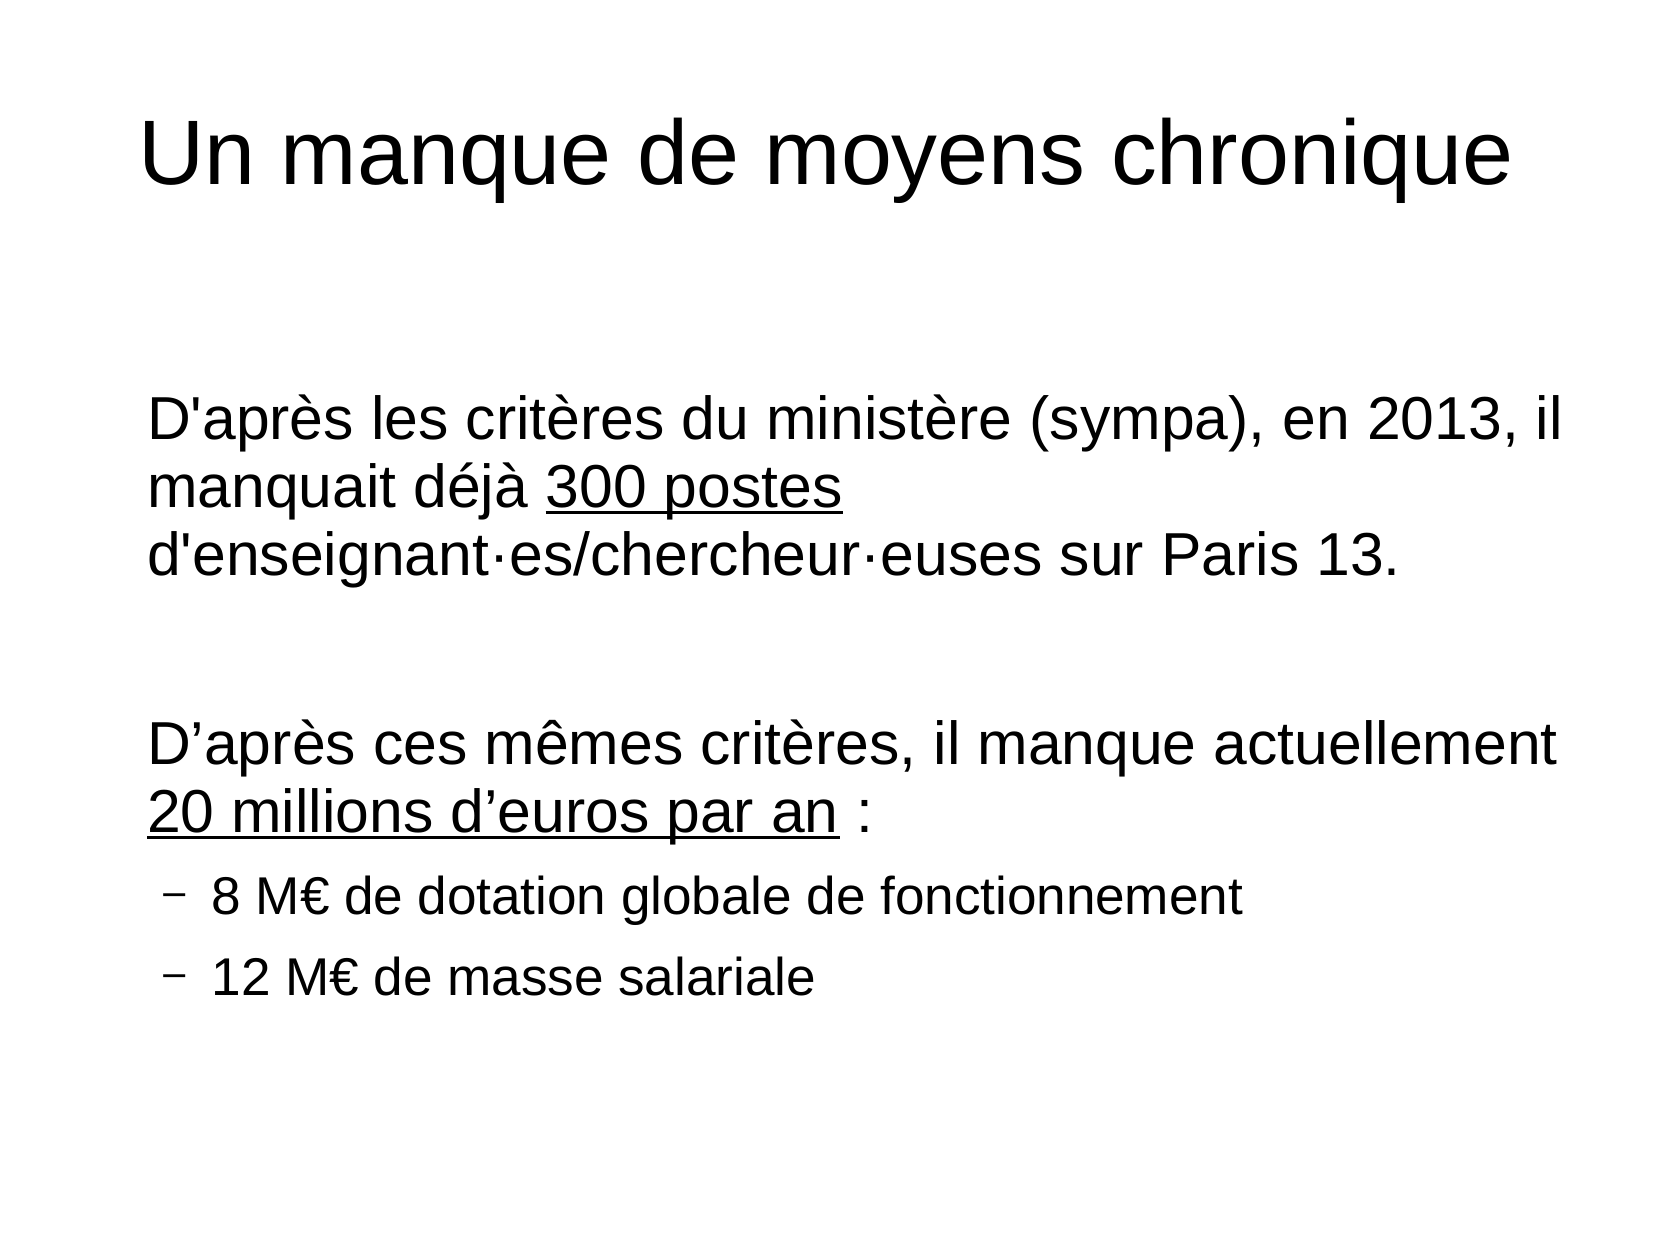

# Un manque de moyens chronique
D'après les critères du ministère (sympa), en 2013, il manquait déjà 300 postes d'enseignant·es/chercheur·euses sur Paris 13.
D’après ces mêmes critères, il manque actuellement 20 millions d’euros par an :
8 M€ de dotation globale de fonctionnement
12 M€ de masse salariale